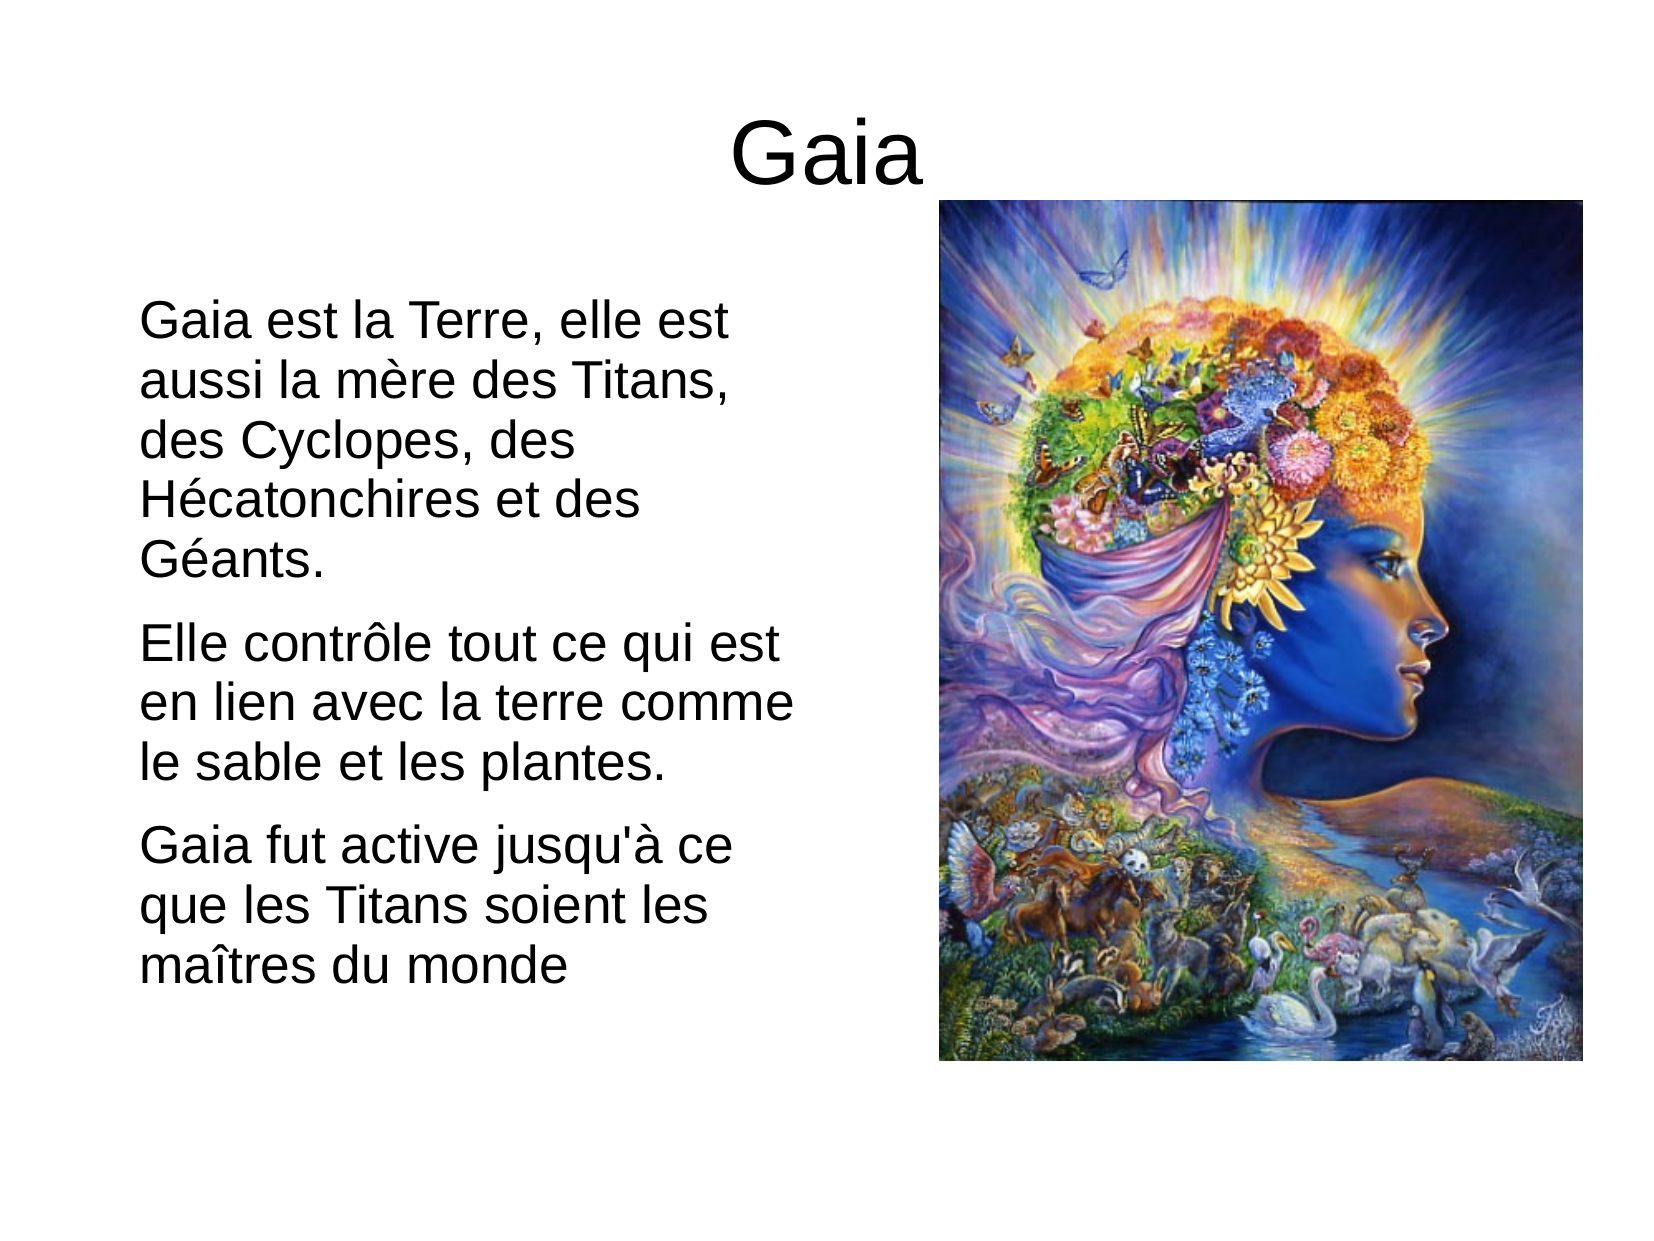

# Gaia
Gaia est la Terre, elle est aussi la mère des Titans, des Cyclopes, des Hécatonchires et des Géants.
Elle contrôle tout ce qui est en lien avec la terre comme le sable et les plantes.
Gaia fut active jusqu'à ce que les Titans soient les maîtres du monde